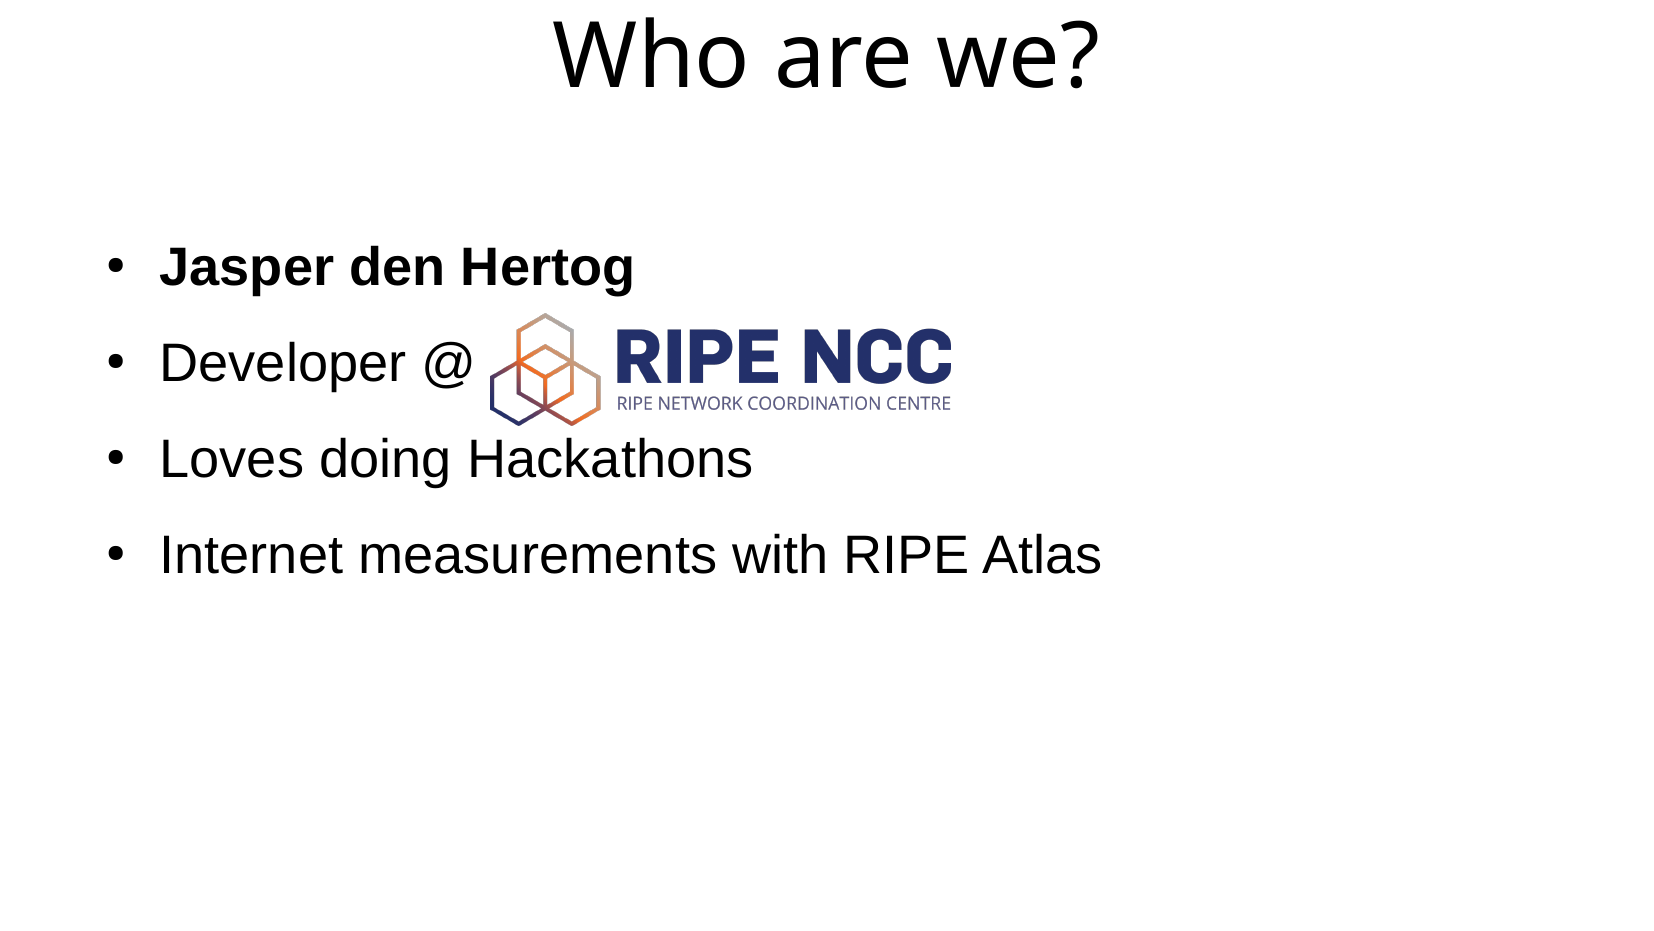

# Who are we?
Jasper den Hertog
Developer @
Loves doing Hackathons
Internet measurements with RIPE Atlas